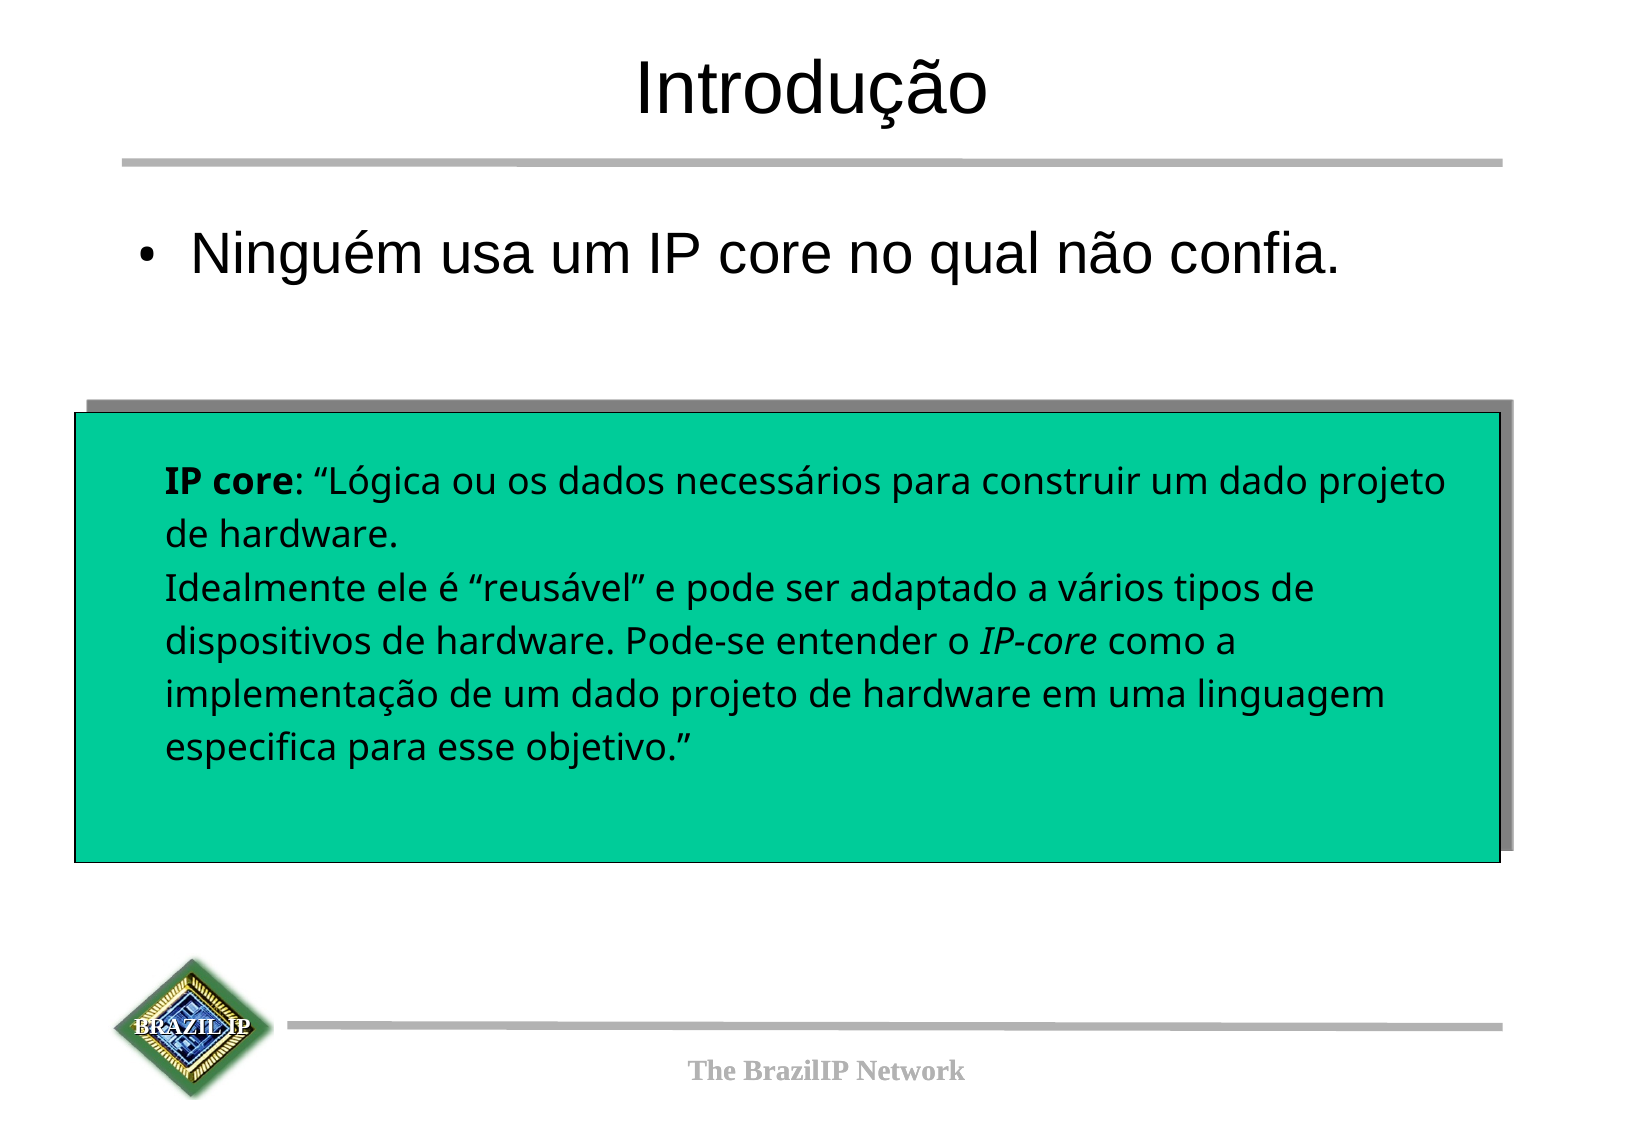

# Introdução
Ninguém usa um IP core no qual não confia.
IP core: “Lógica ou os dados necessários para construir um dado projeto
de hardware.
Idealmente ele é “reusável” e pode ser adaptado a vários tipos de
dispositivos de hardware. Pode-se entender o IP-core como a
implementação de um dado projeto de hardware em uma linguagem
especifica para esse objetivo.”